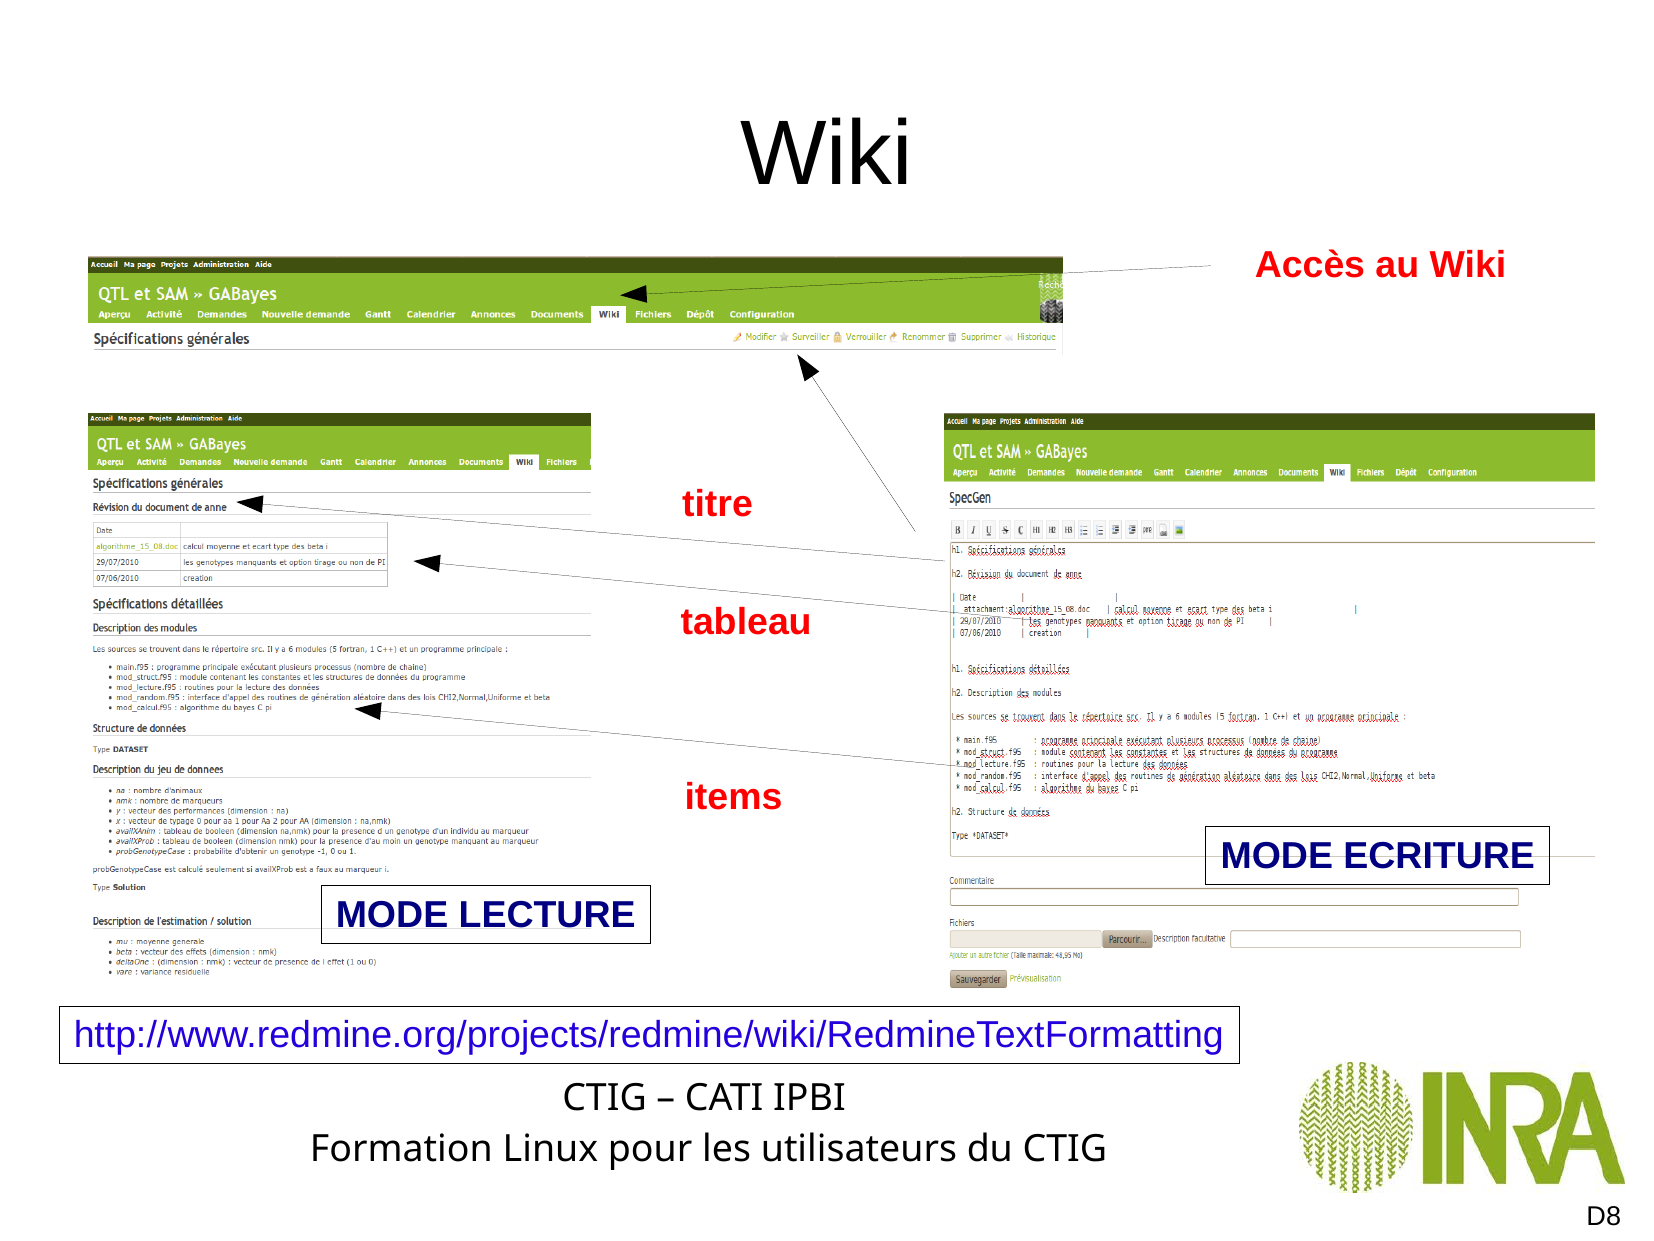

# Wiki
Accès au Wiki
titre
tableau
items
MODE ECRITURE
MODE LECTURE
http://www.redmine.org/projects/redmine/wiki/RedmineTextFormatting
CTIG – CATI IPBI
Formation Linux pour les utilisateurs du CTIG
D